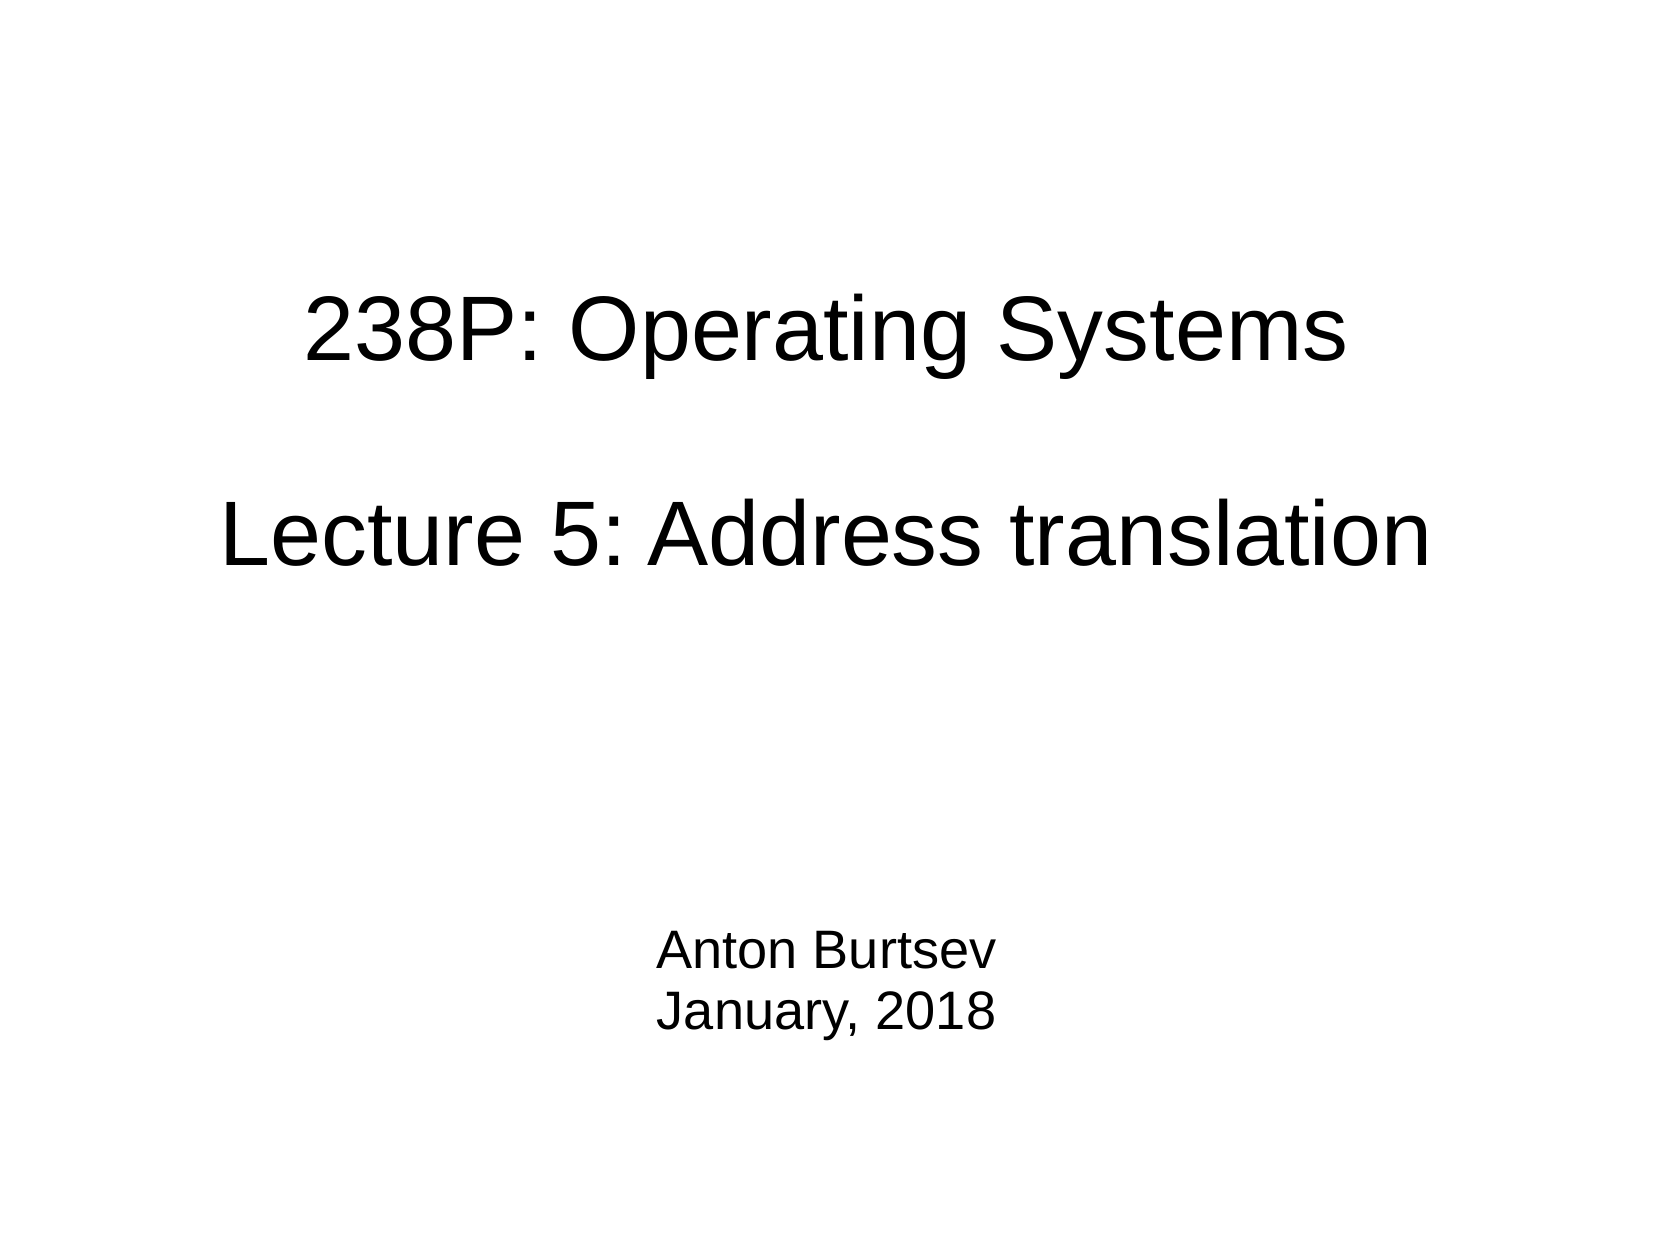

# 238P: Operating Systems Lecture 5: Address translation
Anton Burtsev
January, 2018